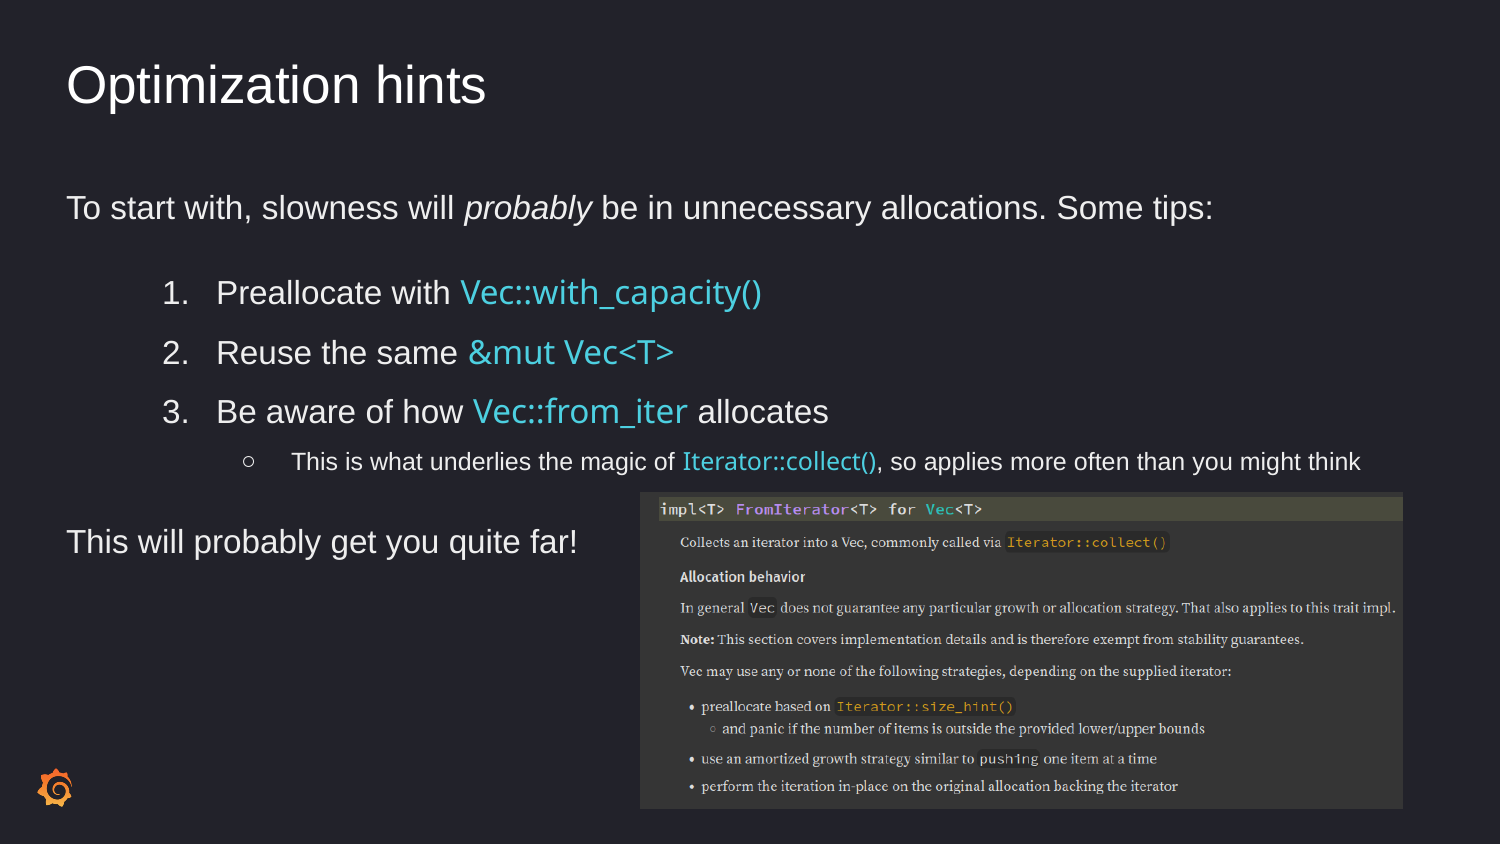

# Optimization hints
To start with, slowness will probably be in unnecessary allocations. Some tips:
Preallocate with Vec::with_capacity()
Reuse the same &mut Vec<T>
Be aware of how Vec::from_iter allocates
This is what underlies the magic of Iterator::collect(), so applies more often than you might think
This will probably get you quite far!